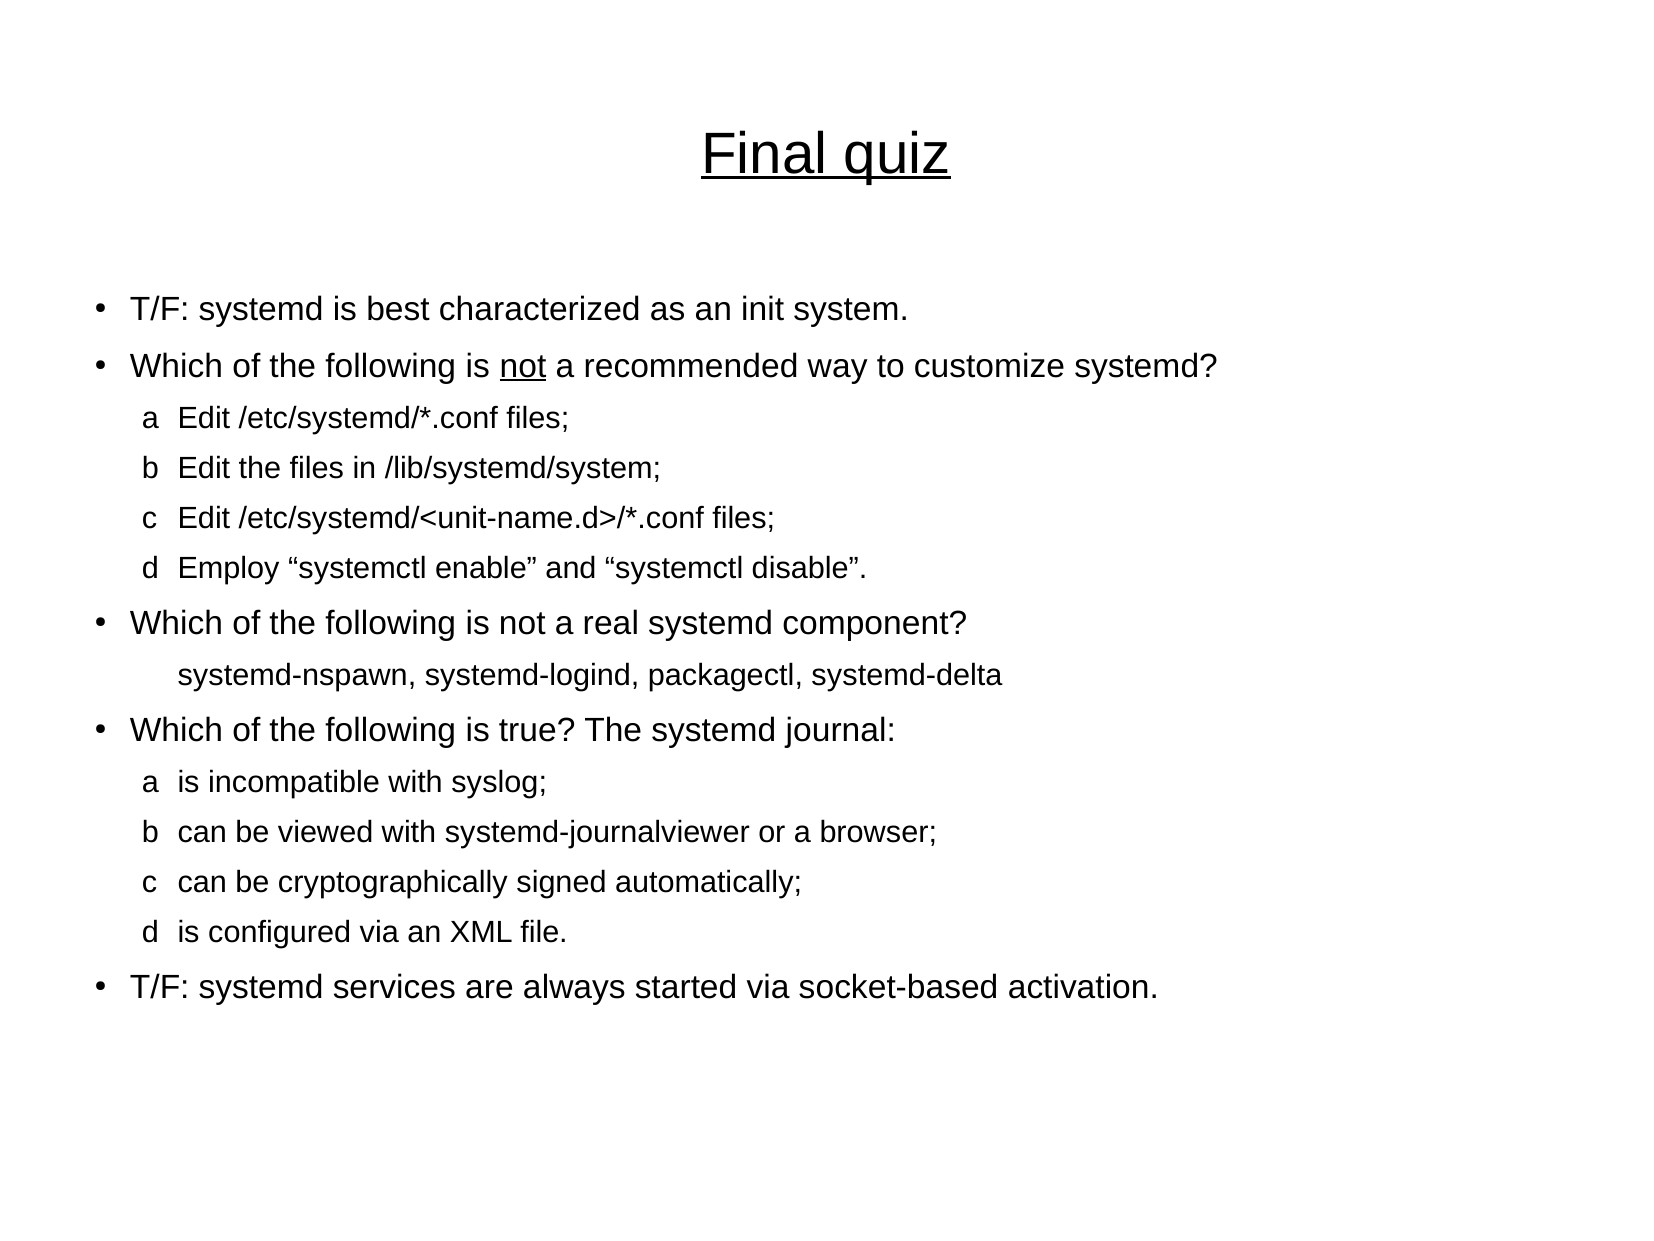

# Final quiz
T/F: systemd is best characterized as an init system.
Which of the following is not a recommended way to customize systemd?
Edit /etc/systemd/*.conf files;
Edit the files in /lib/systemd/system;
Edit /etc/systemd/<unit-name.d>/*.conf files;
Employ “systemctl enable” and “systemctl disable”.
Which of the following is not a real systemd component?
systemd-nspawn, systemd-logind, packagectl, systemd-delta
Which of the following is true? The systemd journal:
is incompatible with syslog;
can be viewed with systemd-journalviewer or a browser;
can be cryptographically signed automatically;
is configured via an XML file.
T/F: systemd services are always started via socket-based activation.